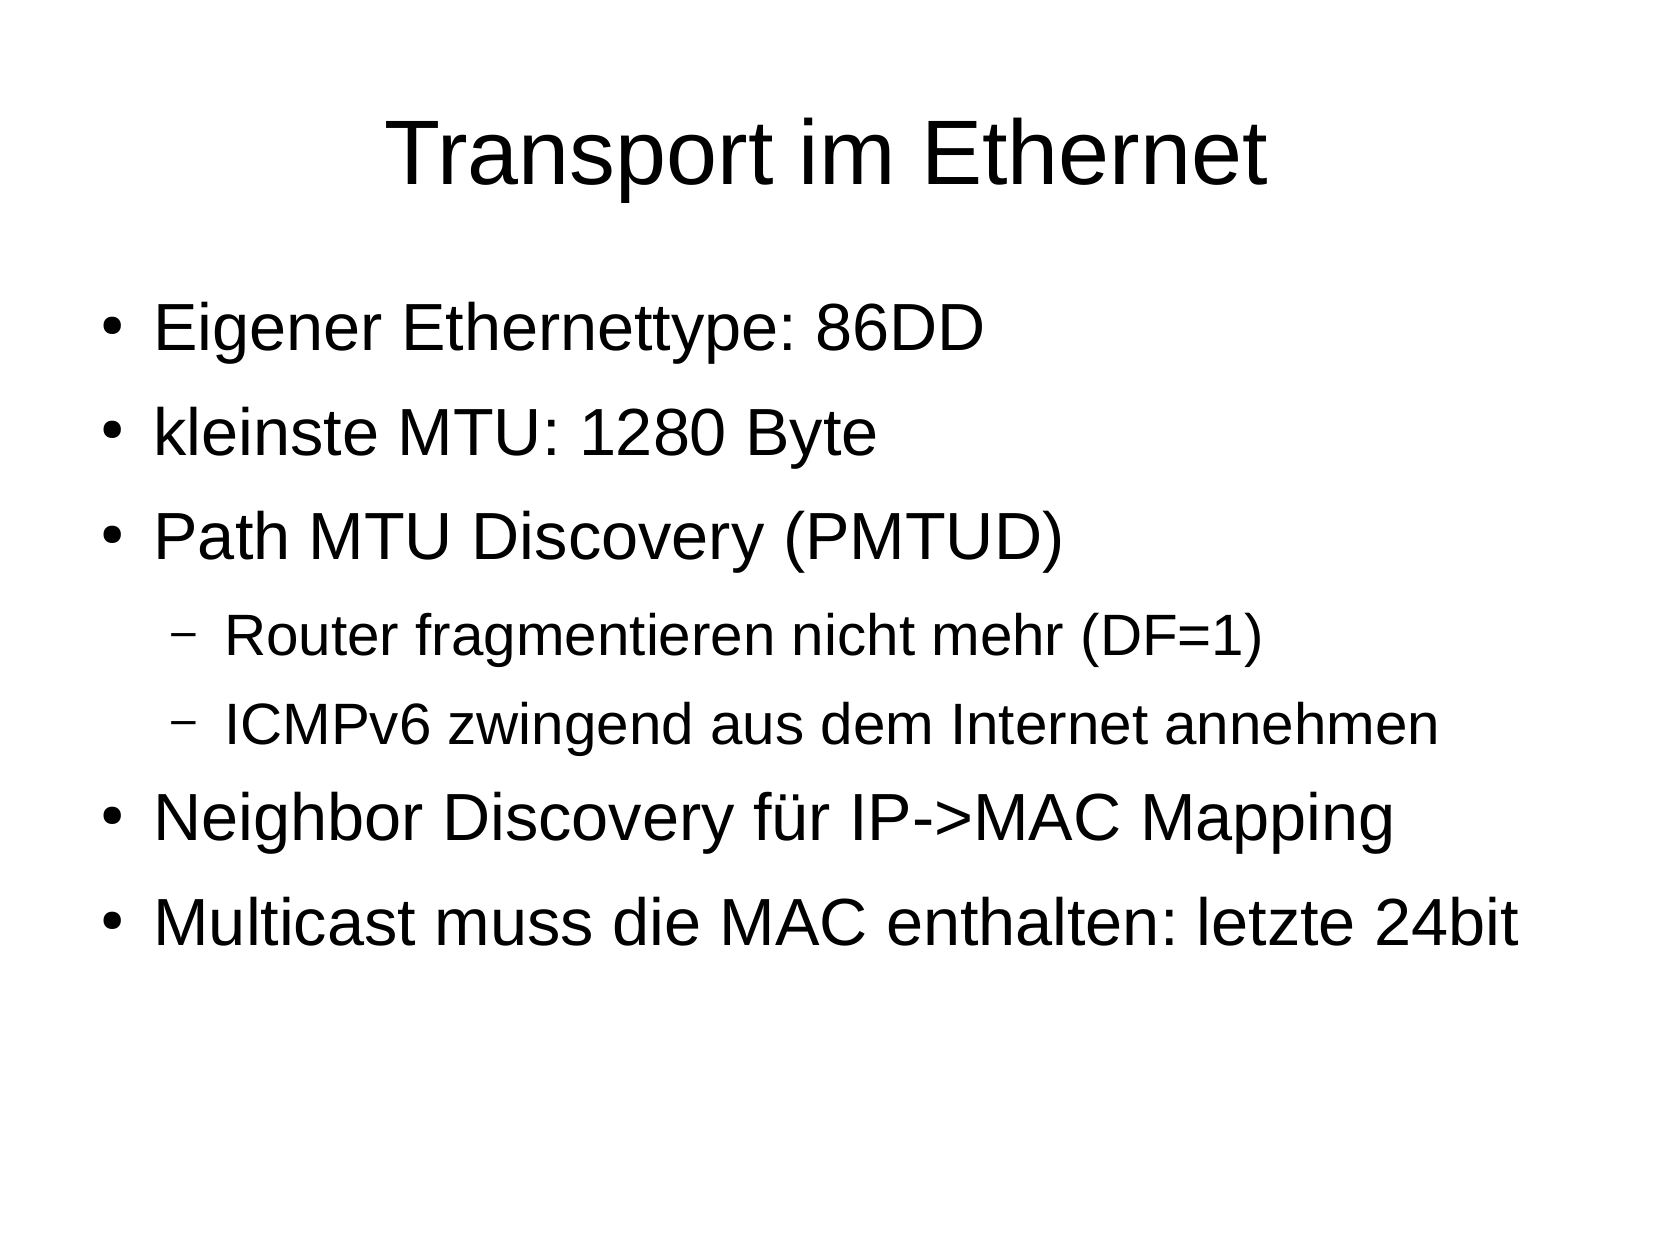

# Transport im Ethernet
Eigener Ethernettype: 86DD
kleinste MTU: 1280 Byte
Path MTU Discovery (PMTUD)
Router fragmentieren nicht mehr (DF=1)
ICMPv6 zwingend aus dem Internet annehmen
Neighbor Discovery für IP->MAC Mapping
Multicast muss die MAC enthalten: letzte 24bit